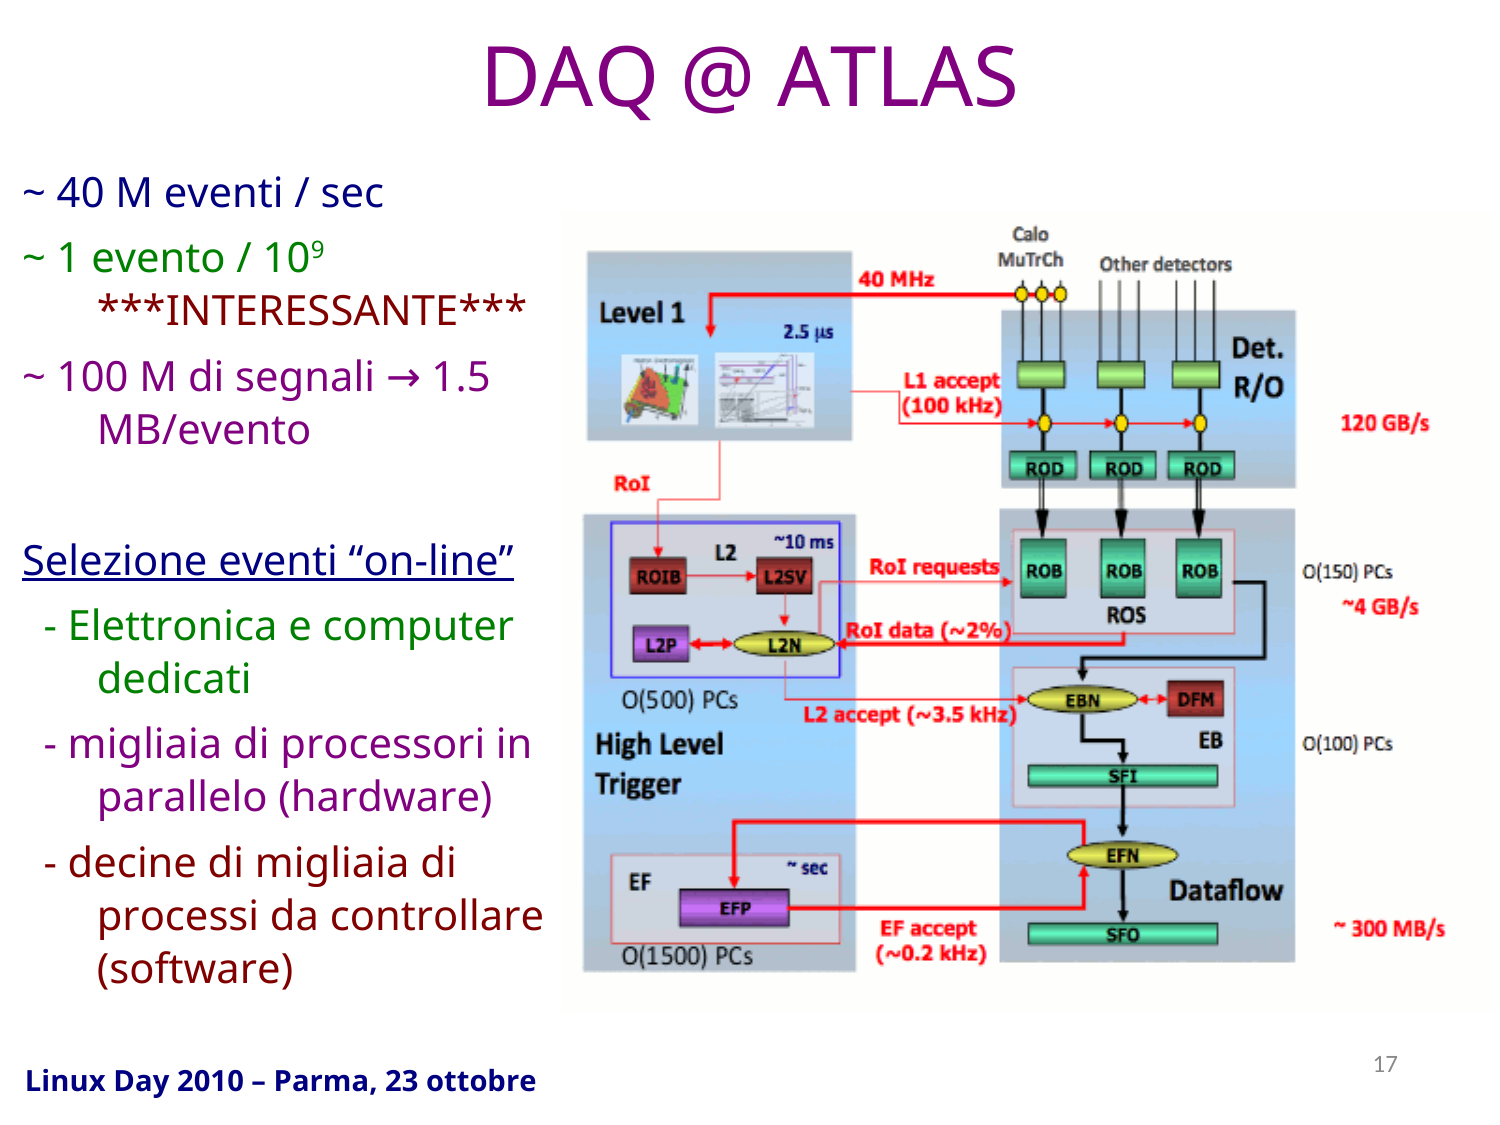

DAQ @ ATLAS
# ~ 40 M eventi / sec
~ 1 evento / 109 ***INTERESSANTE***
~ 100 M di segnali → 1.5 MB/evento
Selezione eventi “on-line”
 - Elettronica e computer dedicati
 - migliaia di processori in parallelo (hardware)‏
 - decine di migliaia di processi da controllare (software)‏
17